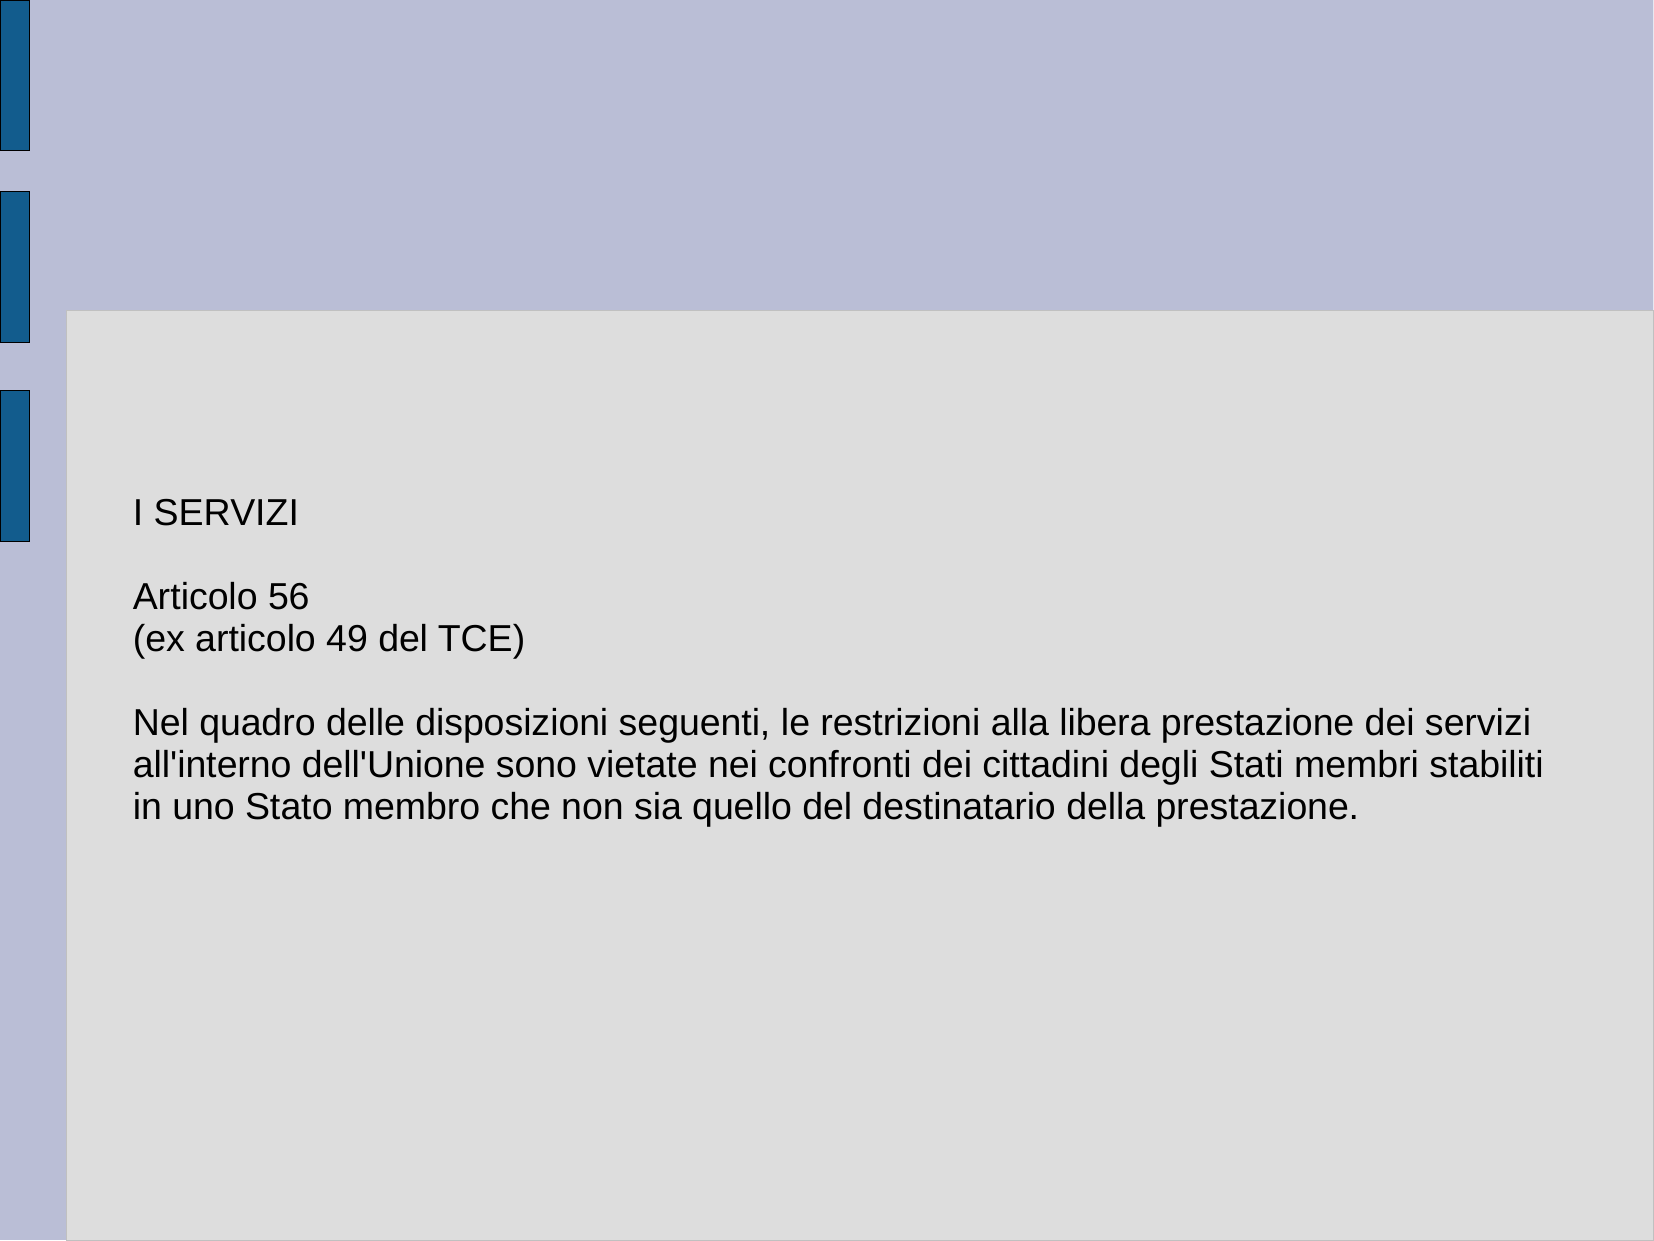

I SERVIZI
Articolo 56
(ex articolo 49 del TCE)
Nel quadro delle disposizioni seguenti, le restrizioni alla libera prestazione dei servizi all'interno dell'Unione sono vietate nei confronti dei cittadini degli Stati membri stabiliti in uno Stato membro che non sia quello del destinatario della prestazione.